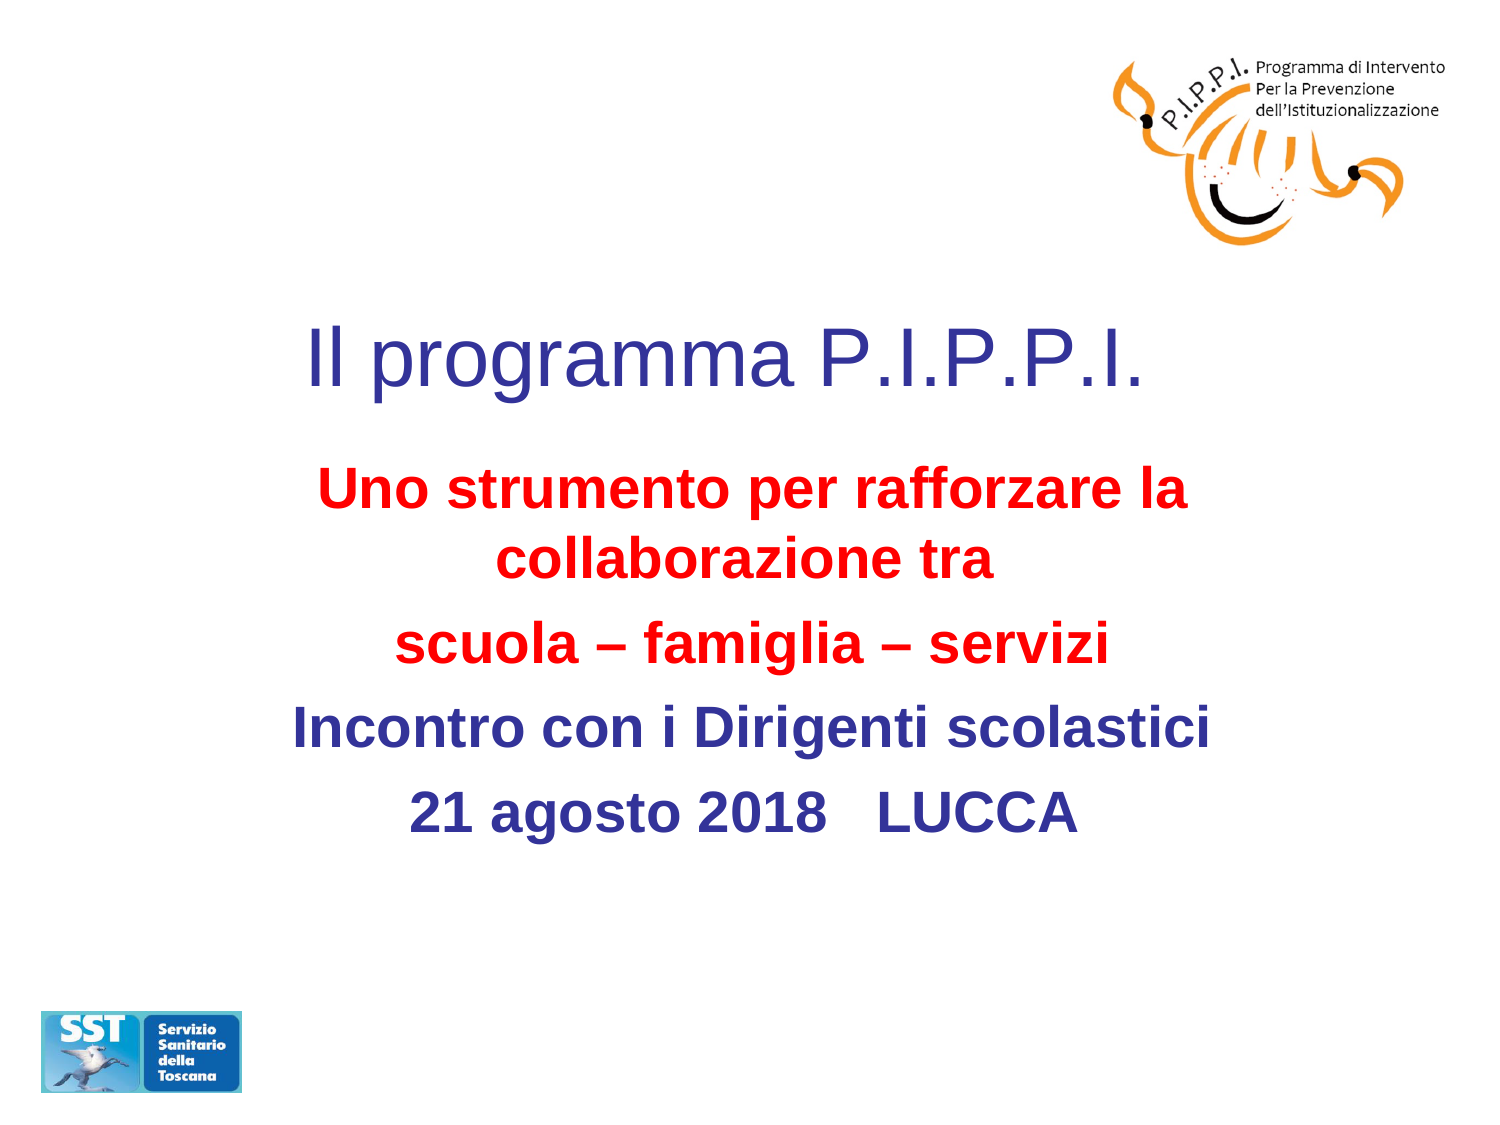

Il programma P.I.P.P.I.
# Uno strumento per rafforzare la collaborazione tra
scuola – famiglia – servizi
Incontro con i Dirigenti scolastici
21 agosto 2018 LUCCA